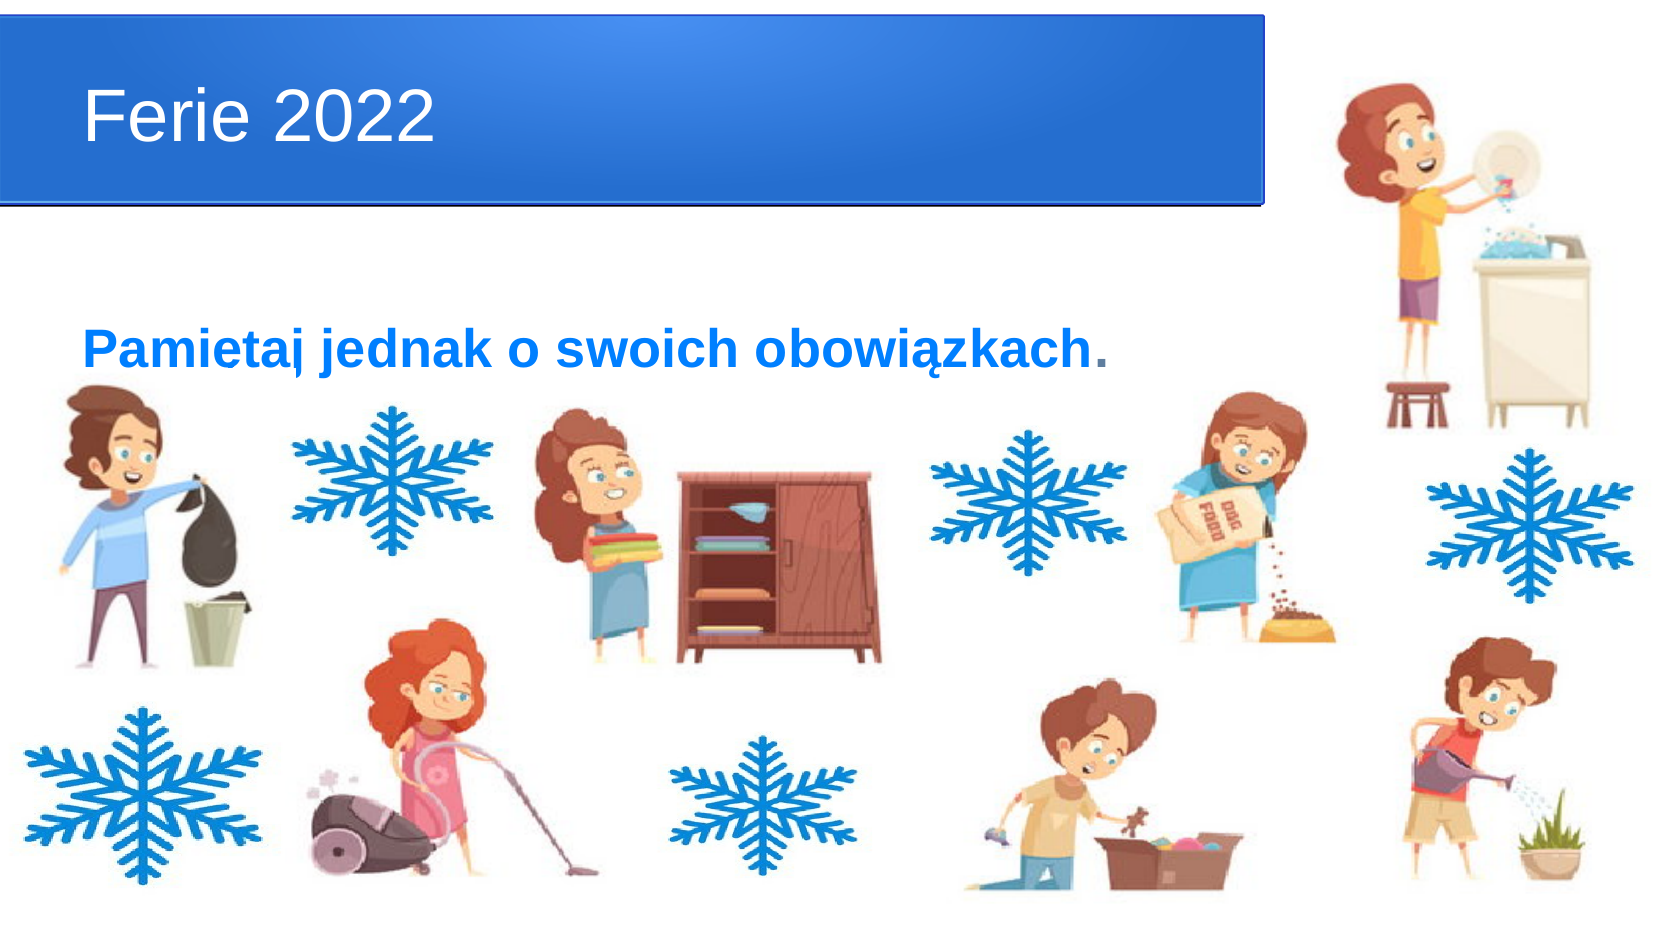

# Ferie 2022
Pamiętaj jednak o swoich obowiązkach.